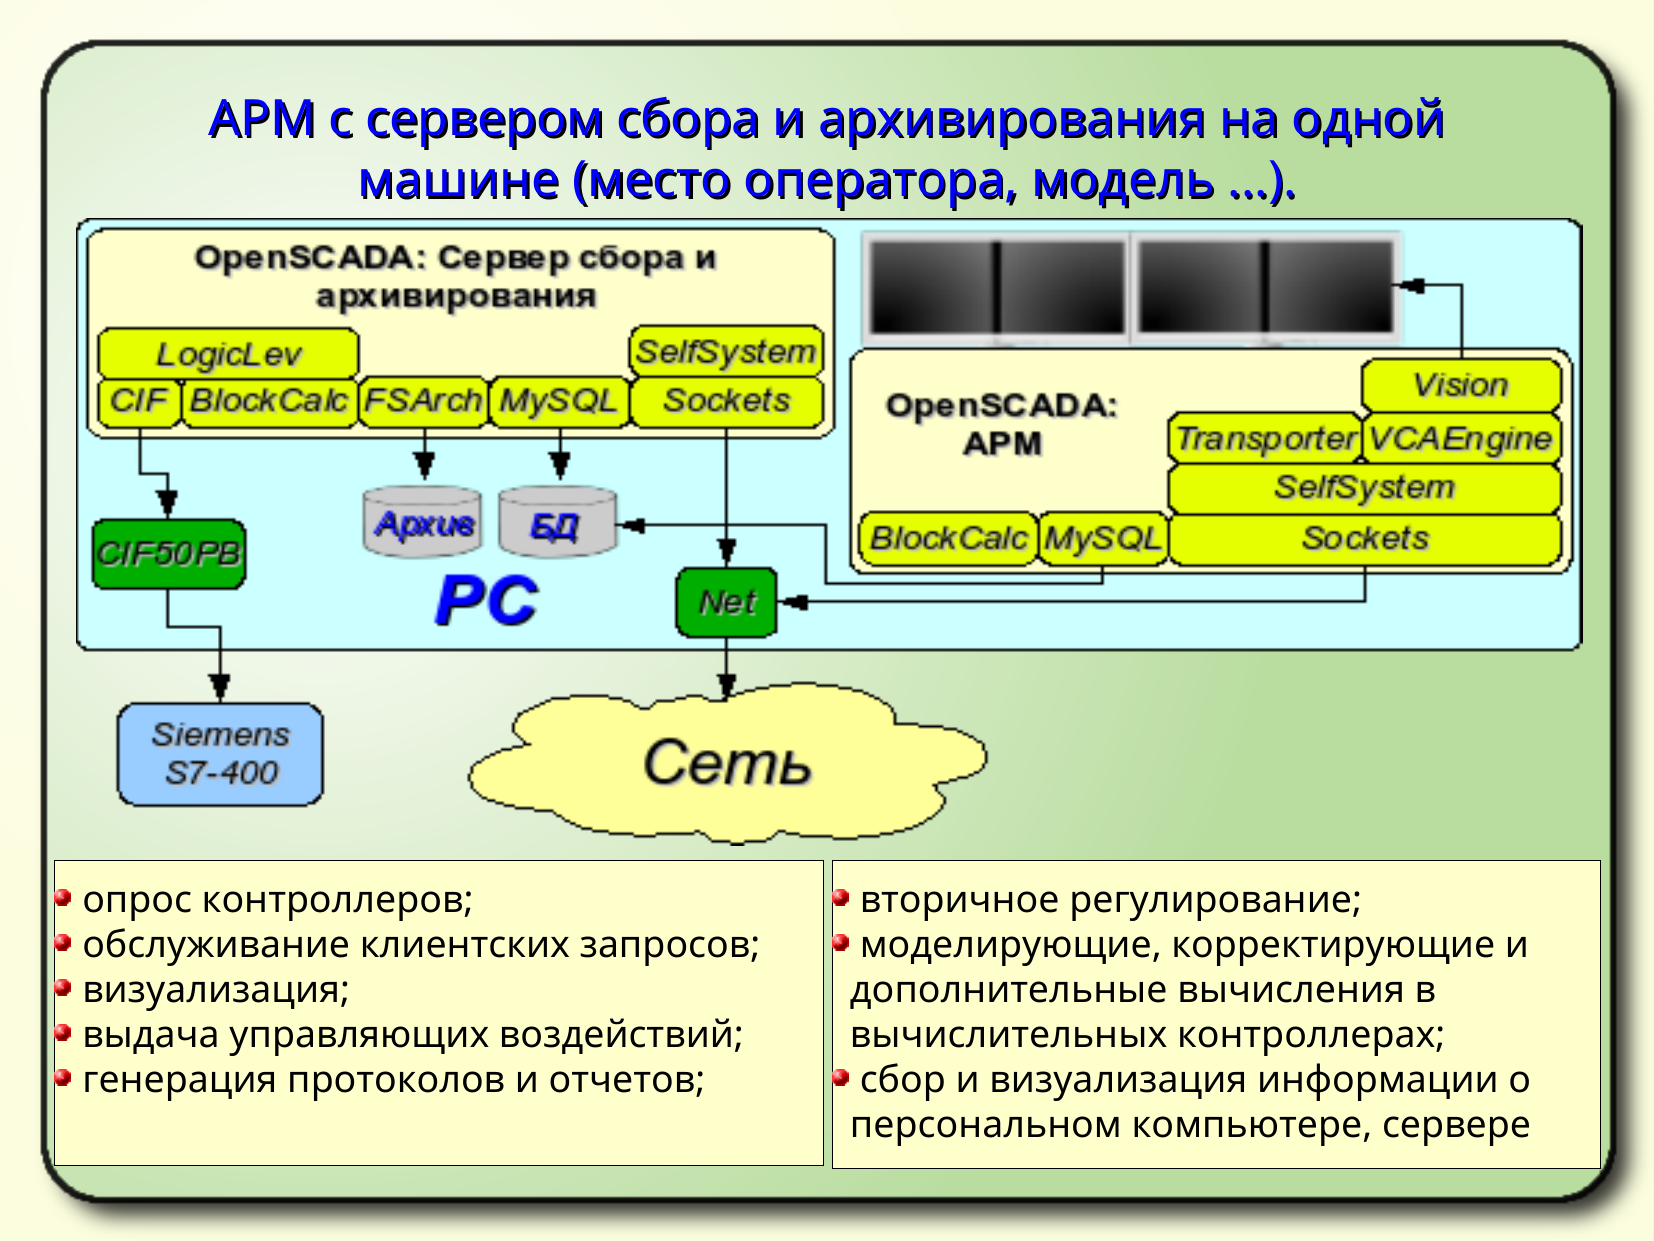

# АРМ с сервером сбора и архивирования на одной машине (место оператора, модель ...).
 опрос контроллеров;
 обслуживание клиентских запросов;
 визуализация;
 выдача управляющих воздействий;
 генерация протоколов и отчетов;
 вторичное регулирование;
 моделирующие, корректирующие и дополнительные вычисления в вычислительных контроллерах;
 сбор и визуализация информации о персональном компьютере, сервере